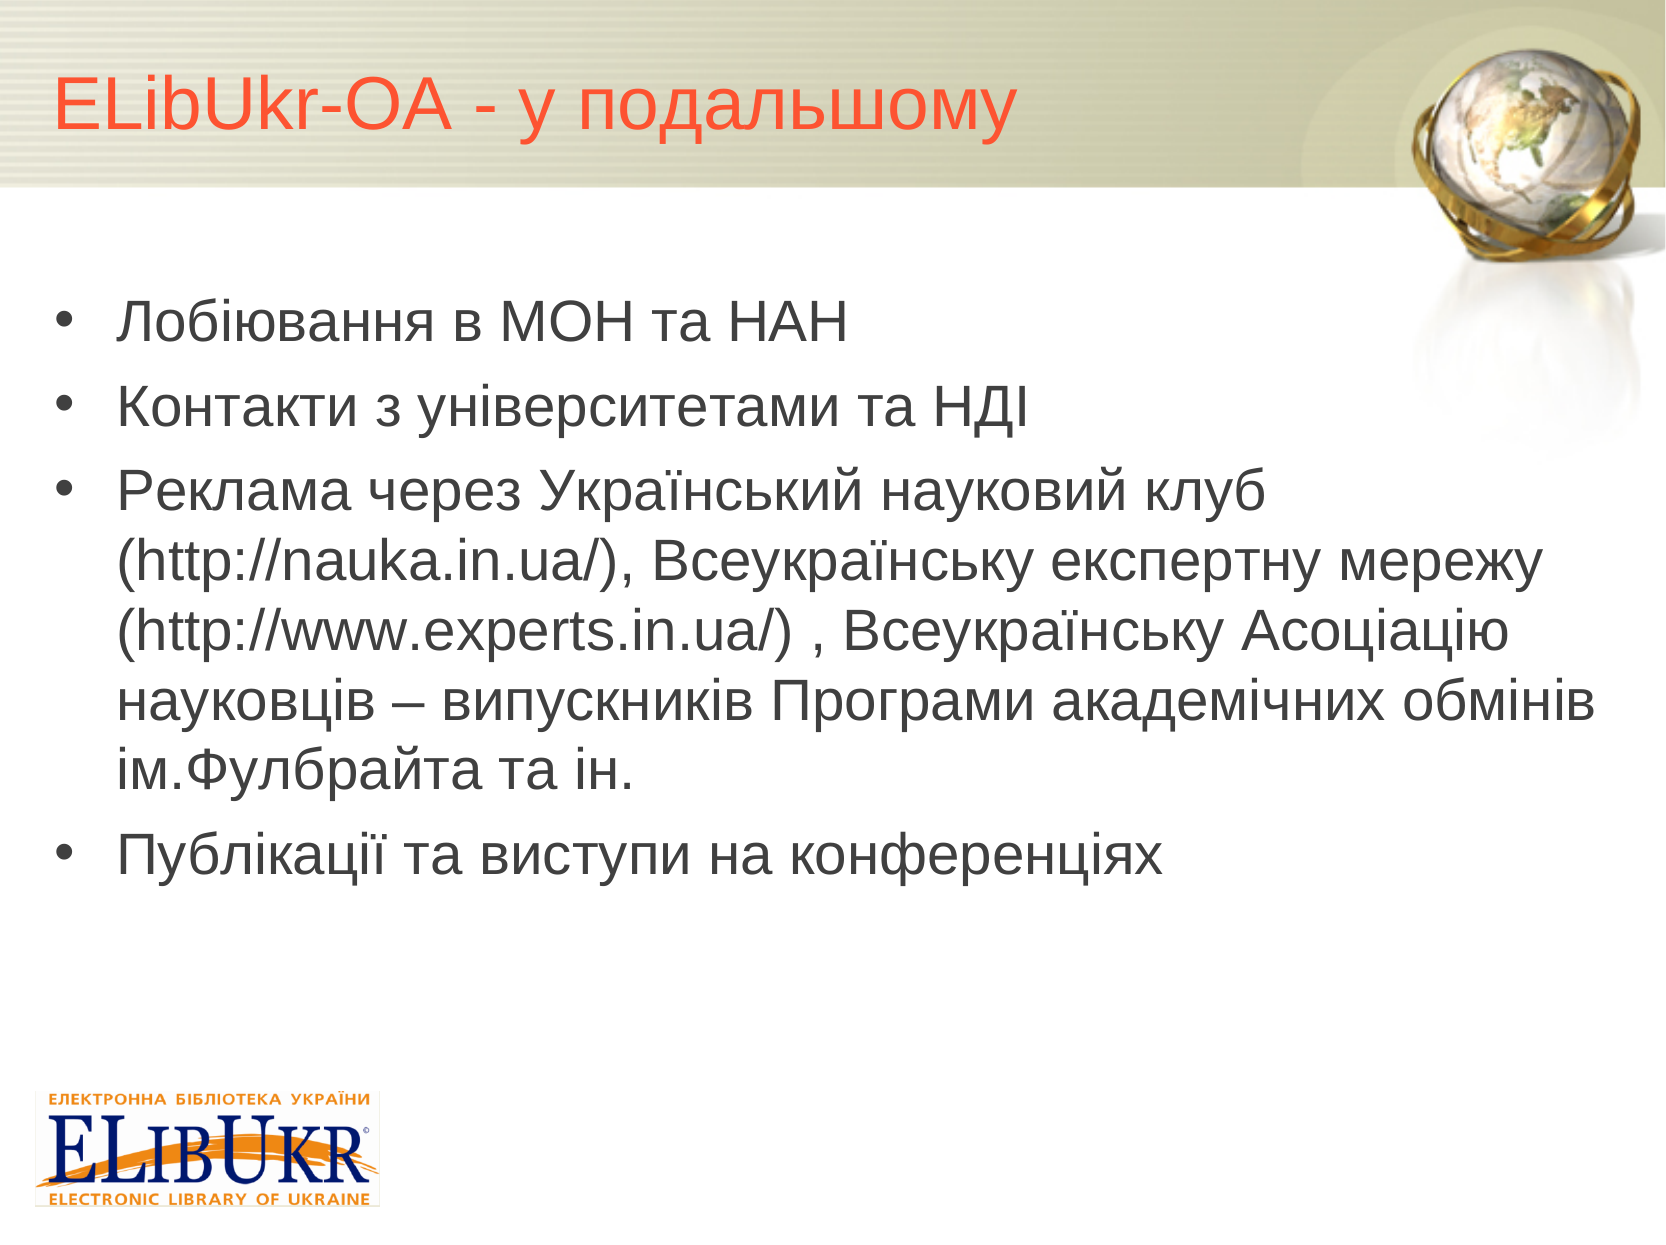

# ELibUkr-OA - у подальшому
Лобіювання в МОН та НАН
Контакти з університетами та НДІ
Реклама через Український науковий клуб (http://nauka.in.ua/), Всеукраїнську експертну мережу (http://www.experts.in.ua/) , Всеукраїнську Асоціацію науковців – випускників Програми академічних обмінів ім.Фулбрайта та ін.
Публікації та виступи на конференціях